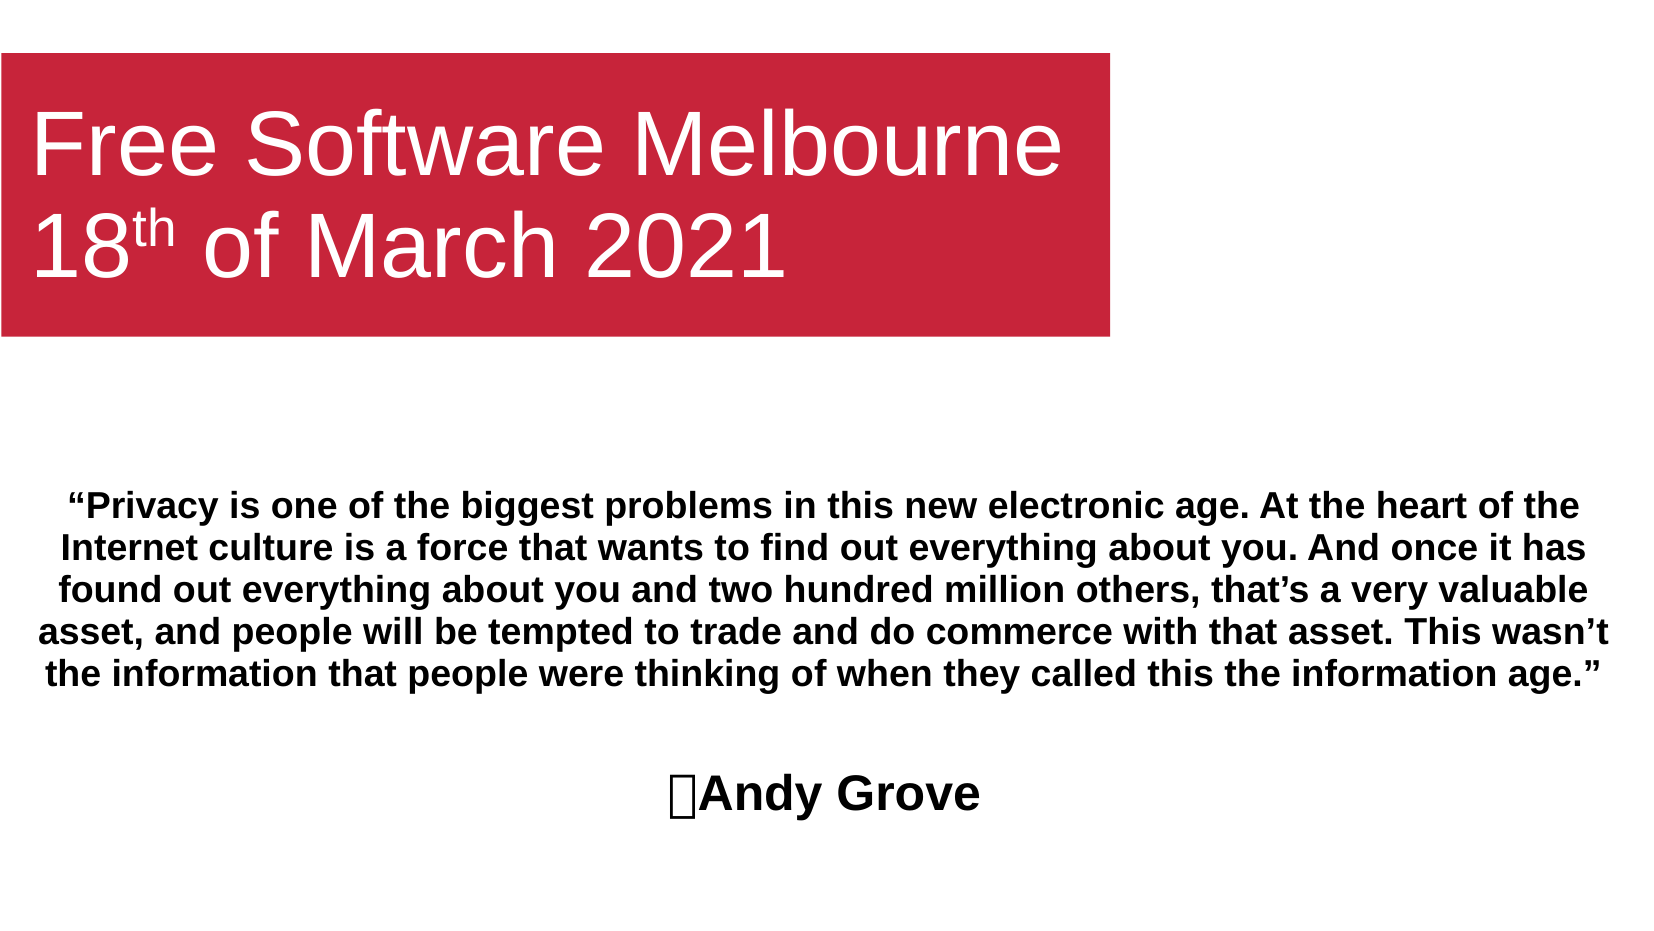

# Free Software Melbourne 18th of March 2021
“Privacy is one of the biggest problems in this new electronic age. At the heart of the Internet culture is a force that wants to find out everything about you. And once it has found out everything about you and two hundred million others, that’s a very valuable asset, and people will be tempted to trade and do commerce with that asset. This wasn’t the information that people were thinking of when they called this the information age.”
－Andy Grove